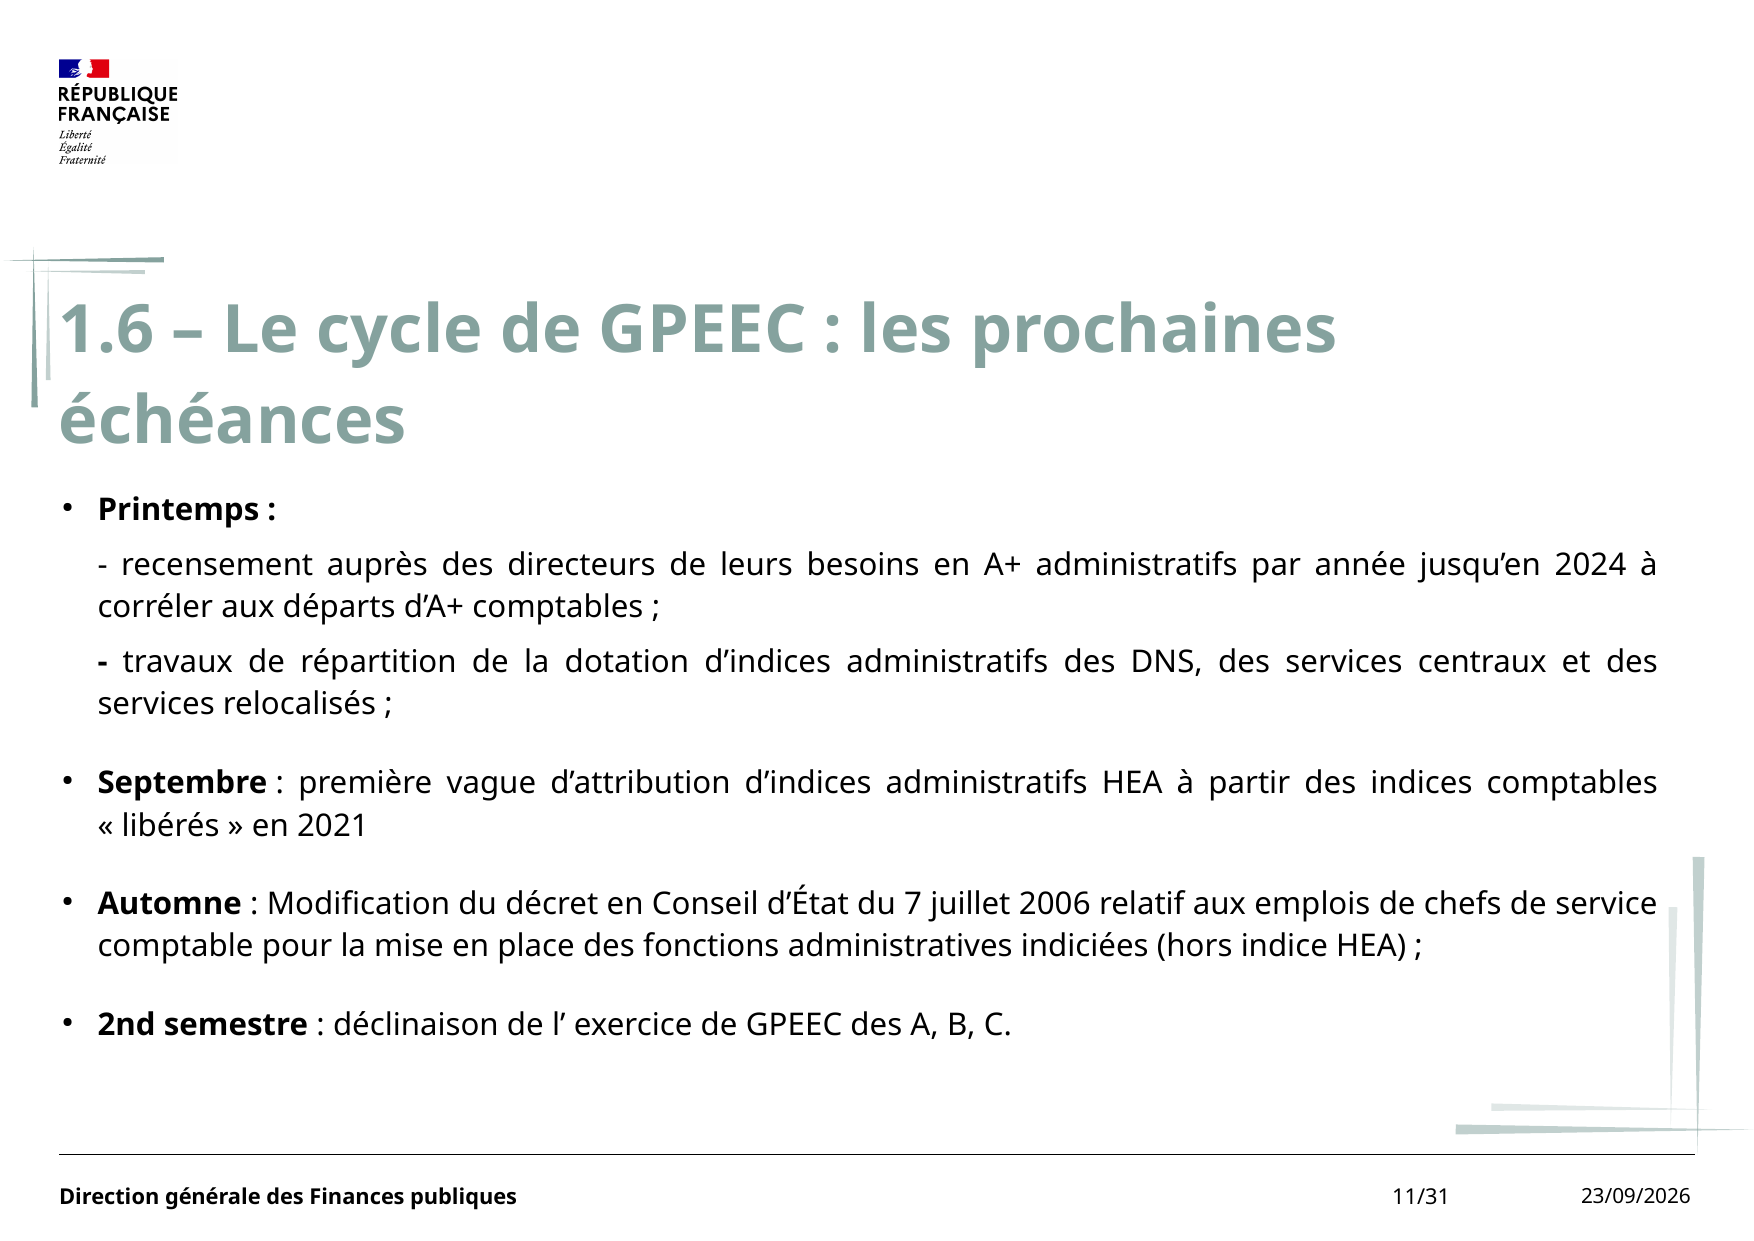

# 1.6 – Le cycle de GPEEC : les prochaines échéances
Printemps :
- recensement auprès des directeurs de leurs besoins en A+ administratifs par année jusqu’en 2024 à corréler aux départs d’A+ comptables ;
- travaux de répartition de la dotation d’indices administratifs des DNS, des services centraux et des services relocalisés ;
Septembre : première vague d’attribution d’indices administratifs HEA à partir des indices comptables « libérés » en 2021
Automne : Modification du décret en Conseil d’État du 7 juillet 2006 relatif aux emplois de chefs de service comptable pour la mise en place des fonctions administratives indiciées (hors indice HEA) ;
2nd semestre : déclinaison de l’ exercice de GPEEC des A, B, C.